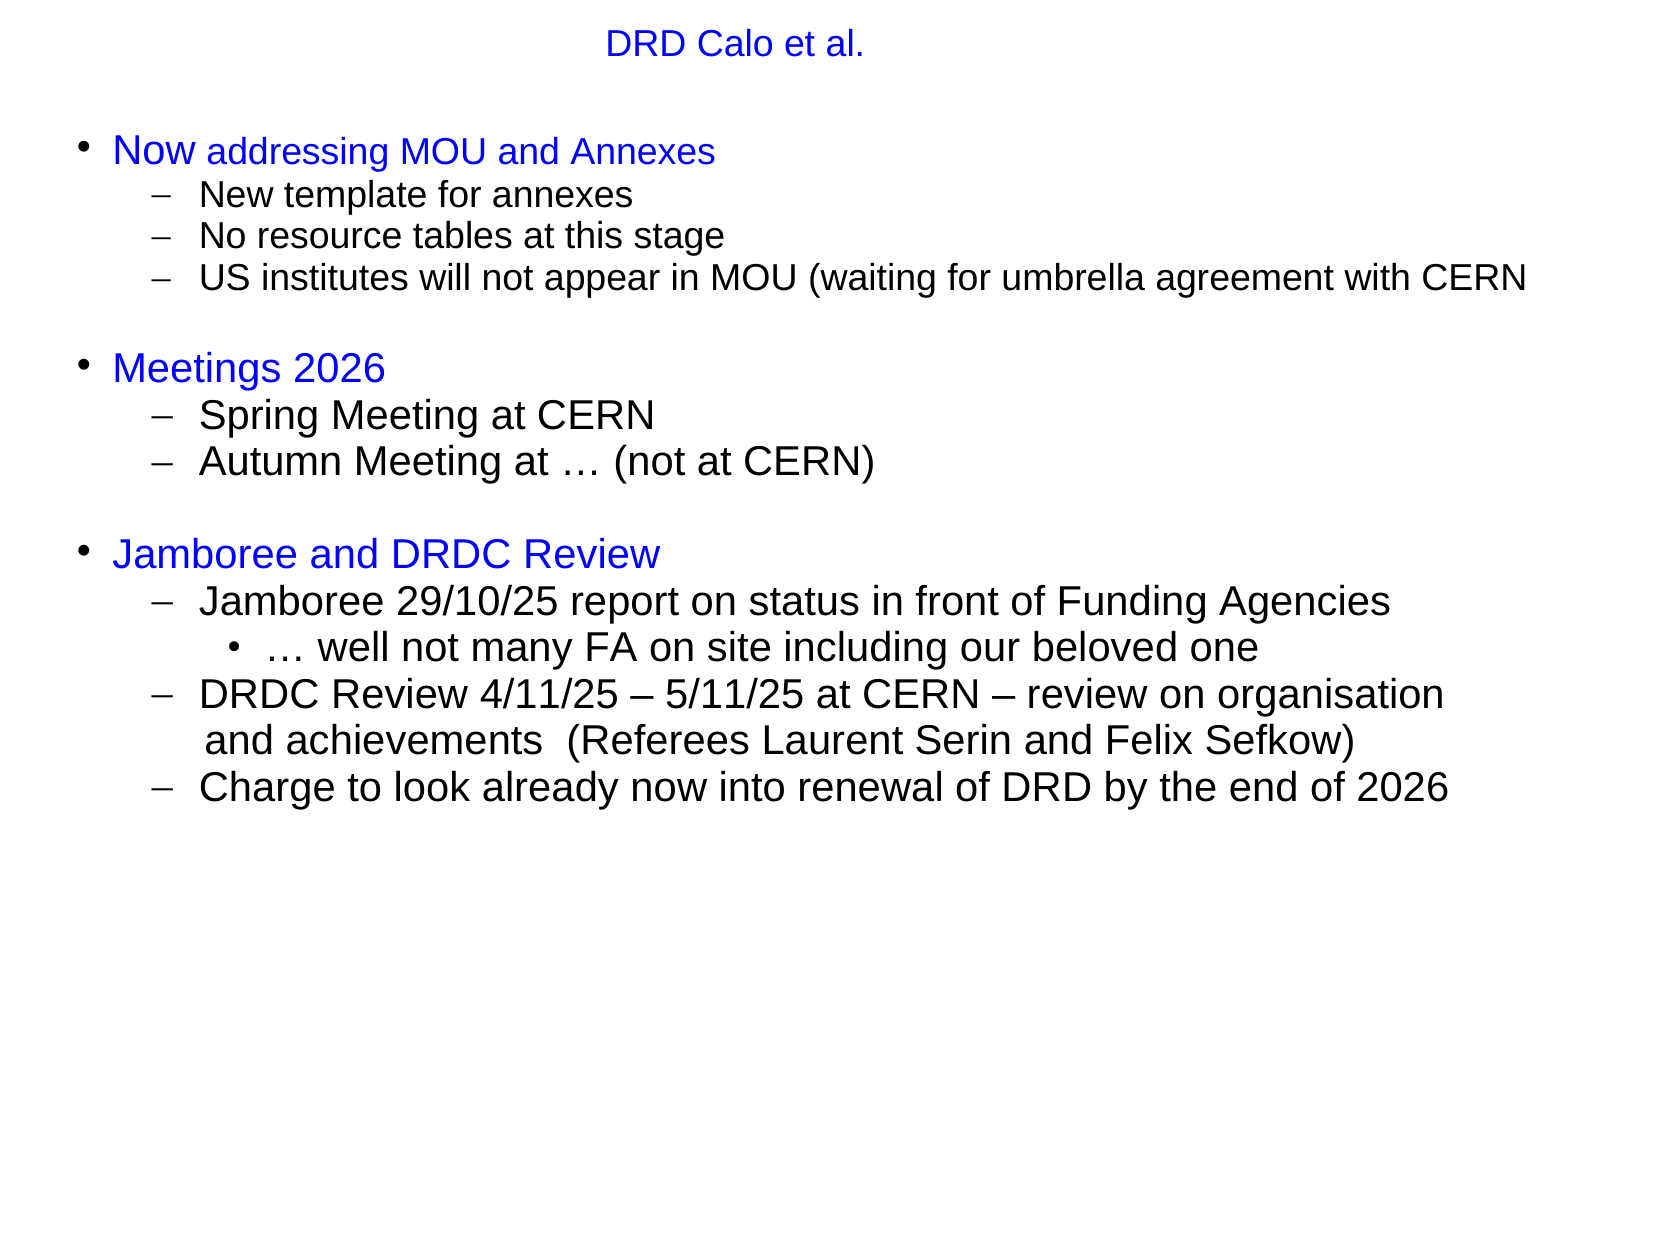

DRD Calo et al.
Now addressing MOU and Annexes
New template for annexes
No resource tables at this stage
US institutes will not appear in MOU (waiting for umbrella agreement with CERN
Meetings 2026
Spring Meeting at CERN
Autumn Meeting at … (not at CERN)
Jamboree and DRDC Review
Jamboree 29/10/25 report on status in front of Funding Agencies
… well not many FA on site including our beloved one
DRDC Review 4/11/25 – 5/11/25 at CERN – review on organisation
 and achievements (Referees Laurent Serin and Felix Sefkow)
Charge to look already now into renewal of DRD by the end of 2026